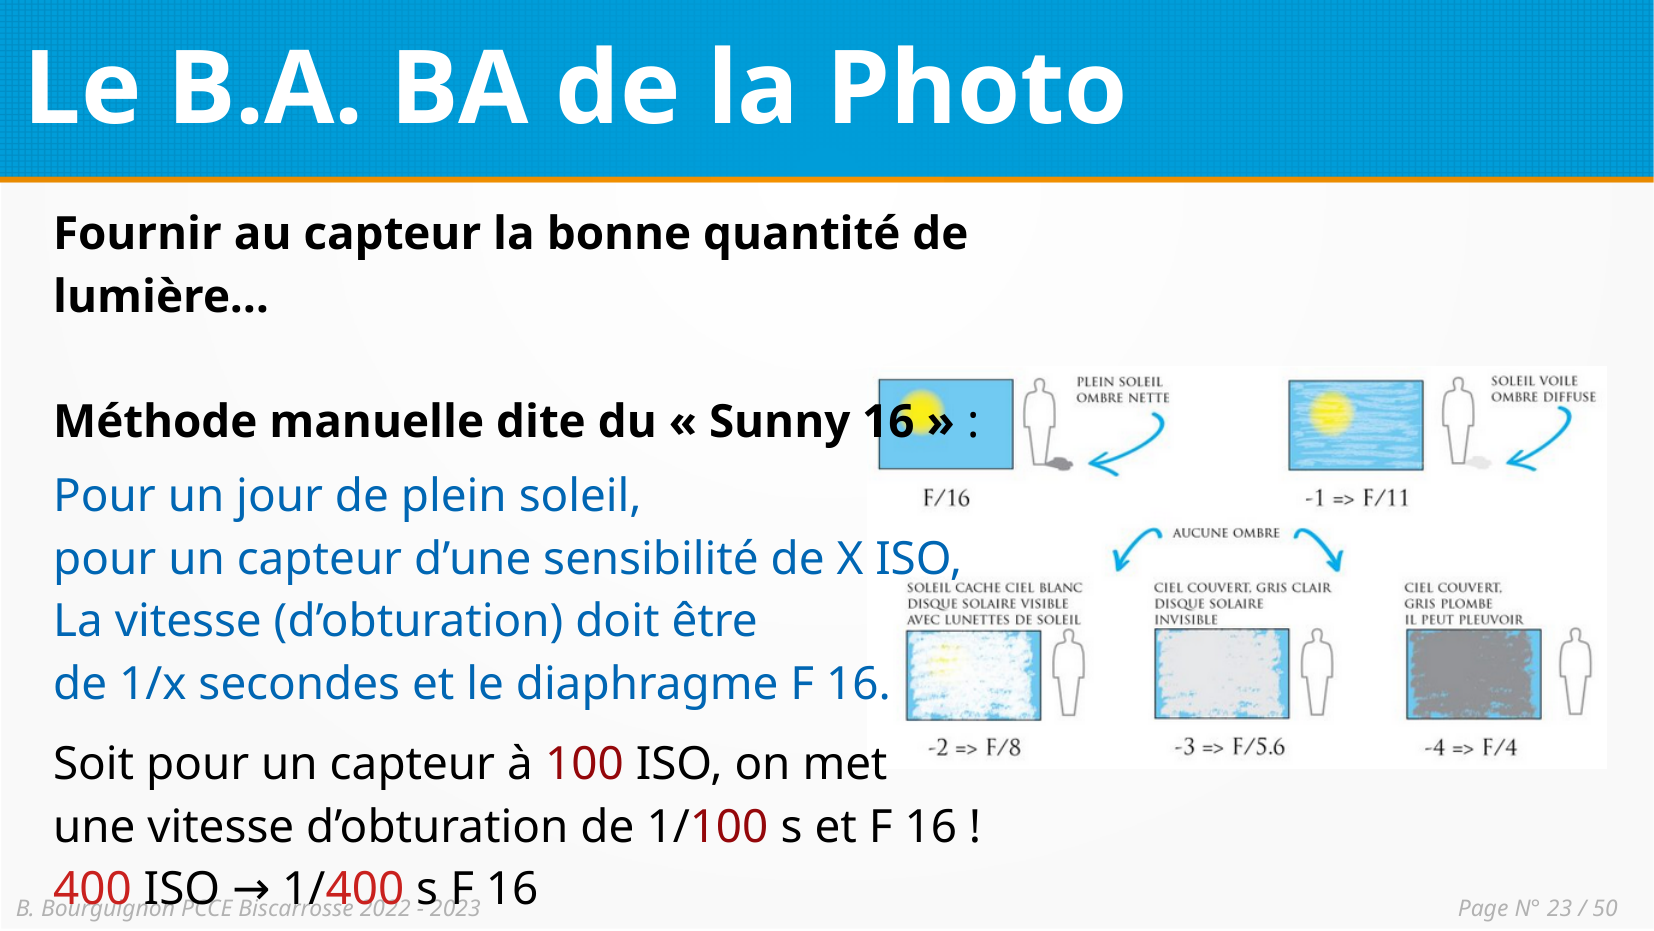

# Le B.A. BA de la Photo
Fournir au capteur la bonne quantité de lumière…
Méthode manuelle dite du « Sunny 16 » :
Pour un jour de plein soleil,
pour un capteur d’une sensibilité de X ISO,
La vitesse (d’obturation) doit être
de 1/x secondes et le diaphragme F 16.
Soit pour un capteur à 100 ISO, on met
une vitesse d’obturation de 1/100 s et F 16 !
400 ISO → 1/400 s F 16
800 ISO → 1/800 s F 16